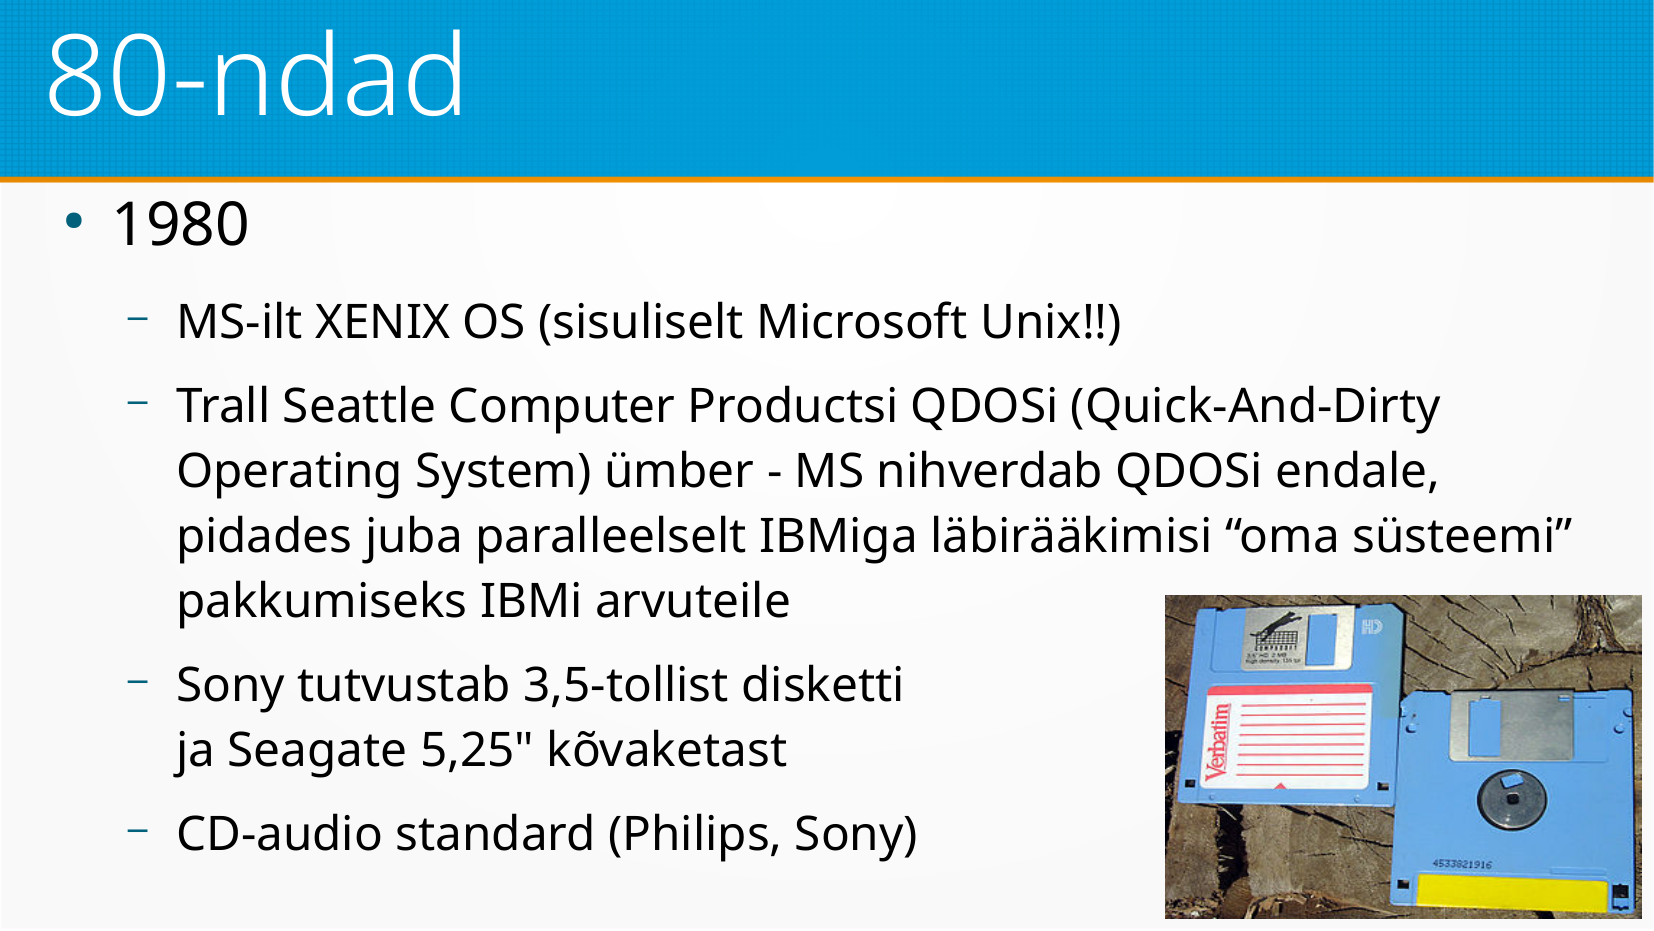

# 80-ndad
1980
MS-ilt XENIX OS (sisuliselt Microsoft Unix!!)
Trall Seattle Computer Productsi QDOSi (Quick-And-Dirty Operating System) ümber - MS nihverdab QDOSi endale, pidades juba paralleelselt IBMiga läbirääkimisi “oma süsteemi” pakkumiseks IBMi arvuteile
Sony tutvustab 3,5-tollist disketti
ja Seagate 5,25" kõvaketast
CD-audio standard (Philips, Sony)